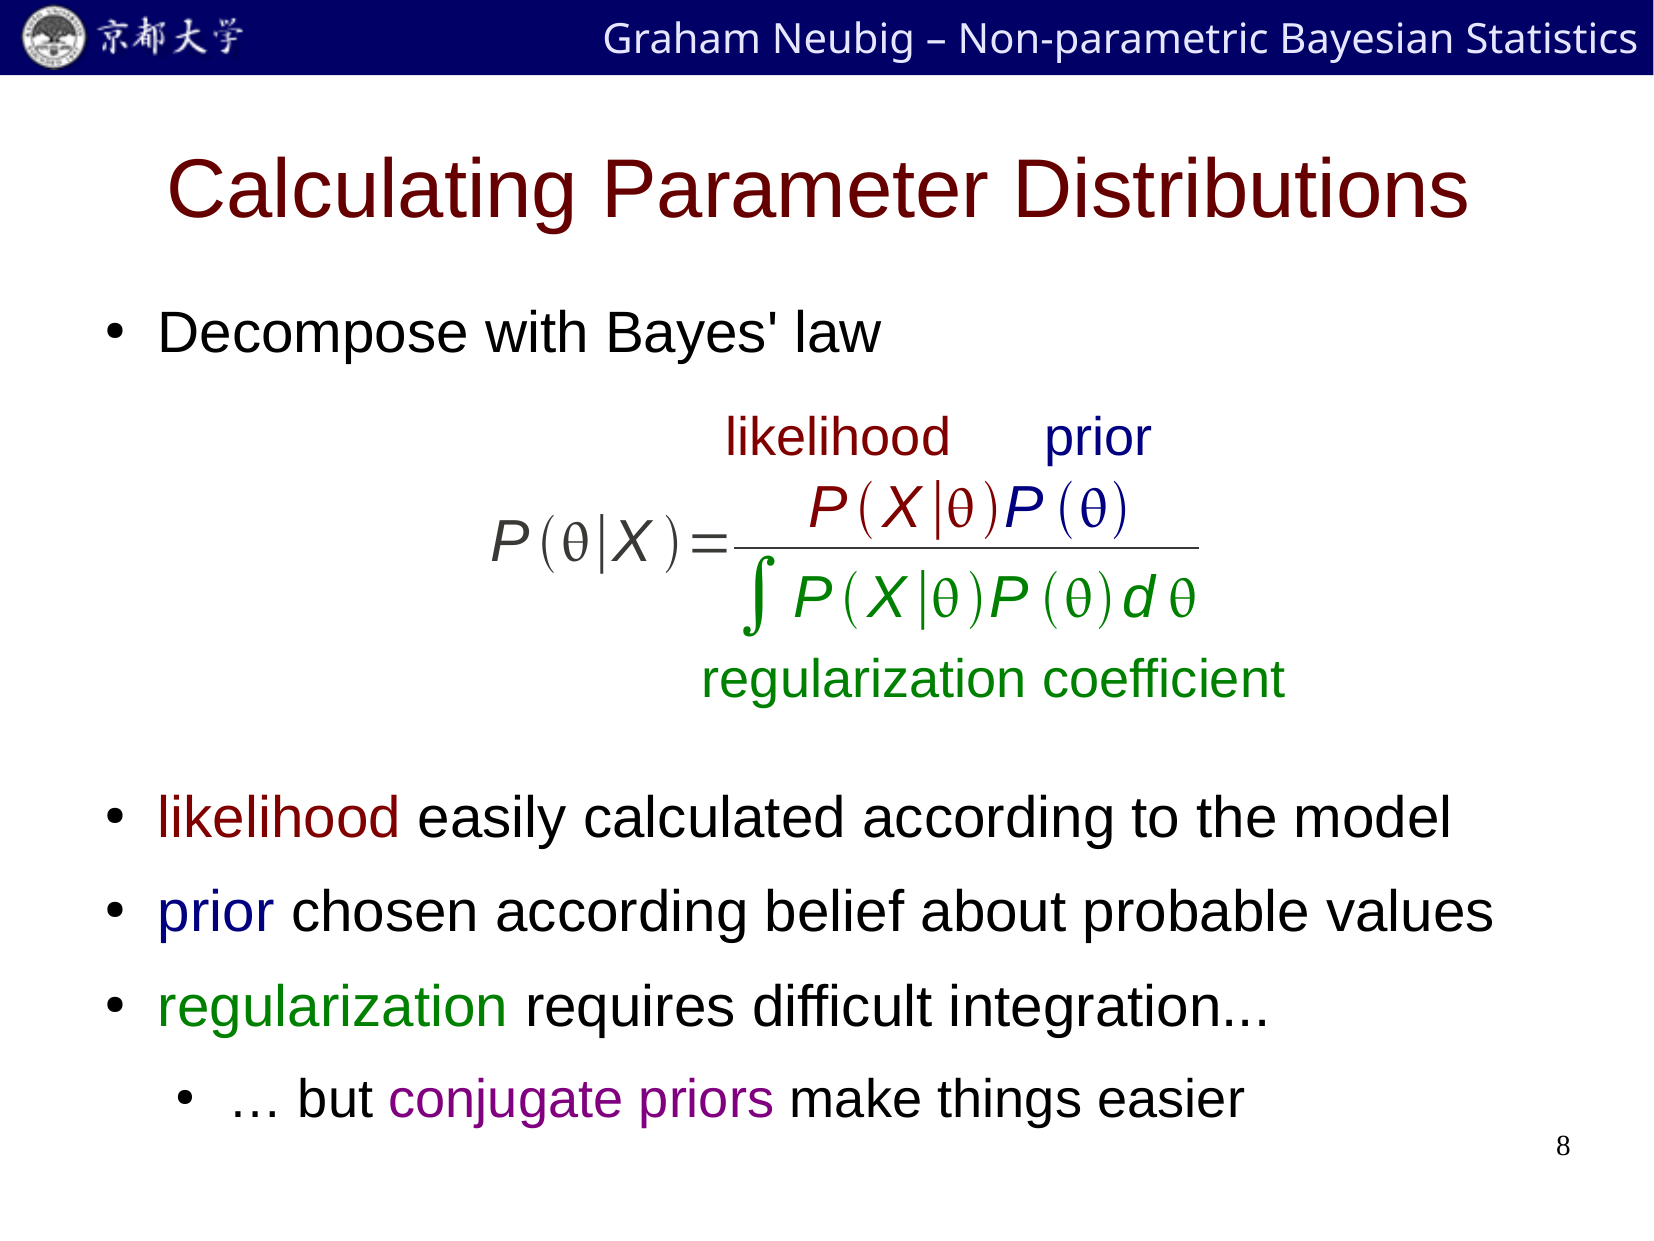

# Calculating Parameter Distributions
Decompose with Bayes' law
likelihood easily calculated according to the model
prior chosen according belief about probable values
regularization requires difficult integration...
… but conjugate priors make things easier
likelihood
prior
regularization coefficient
8